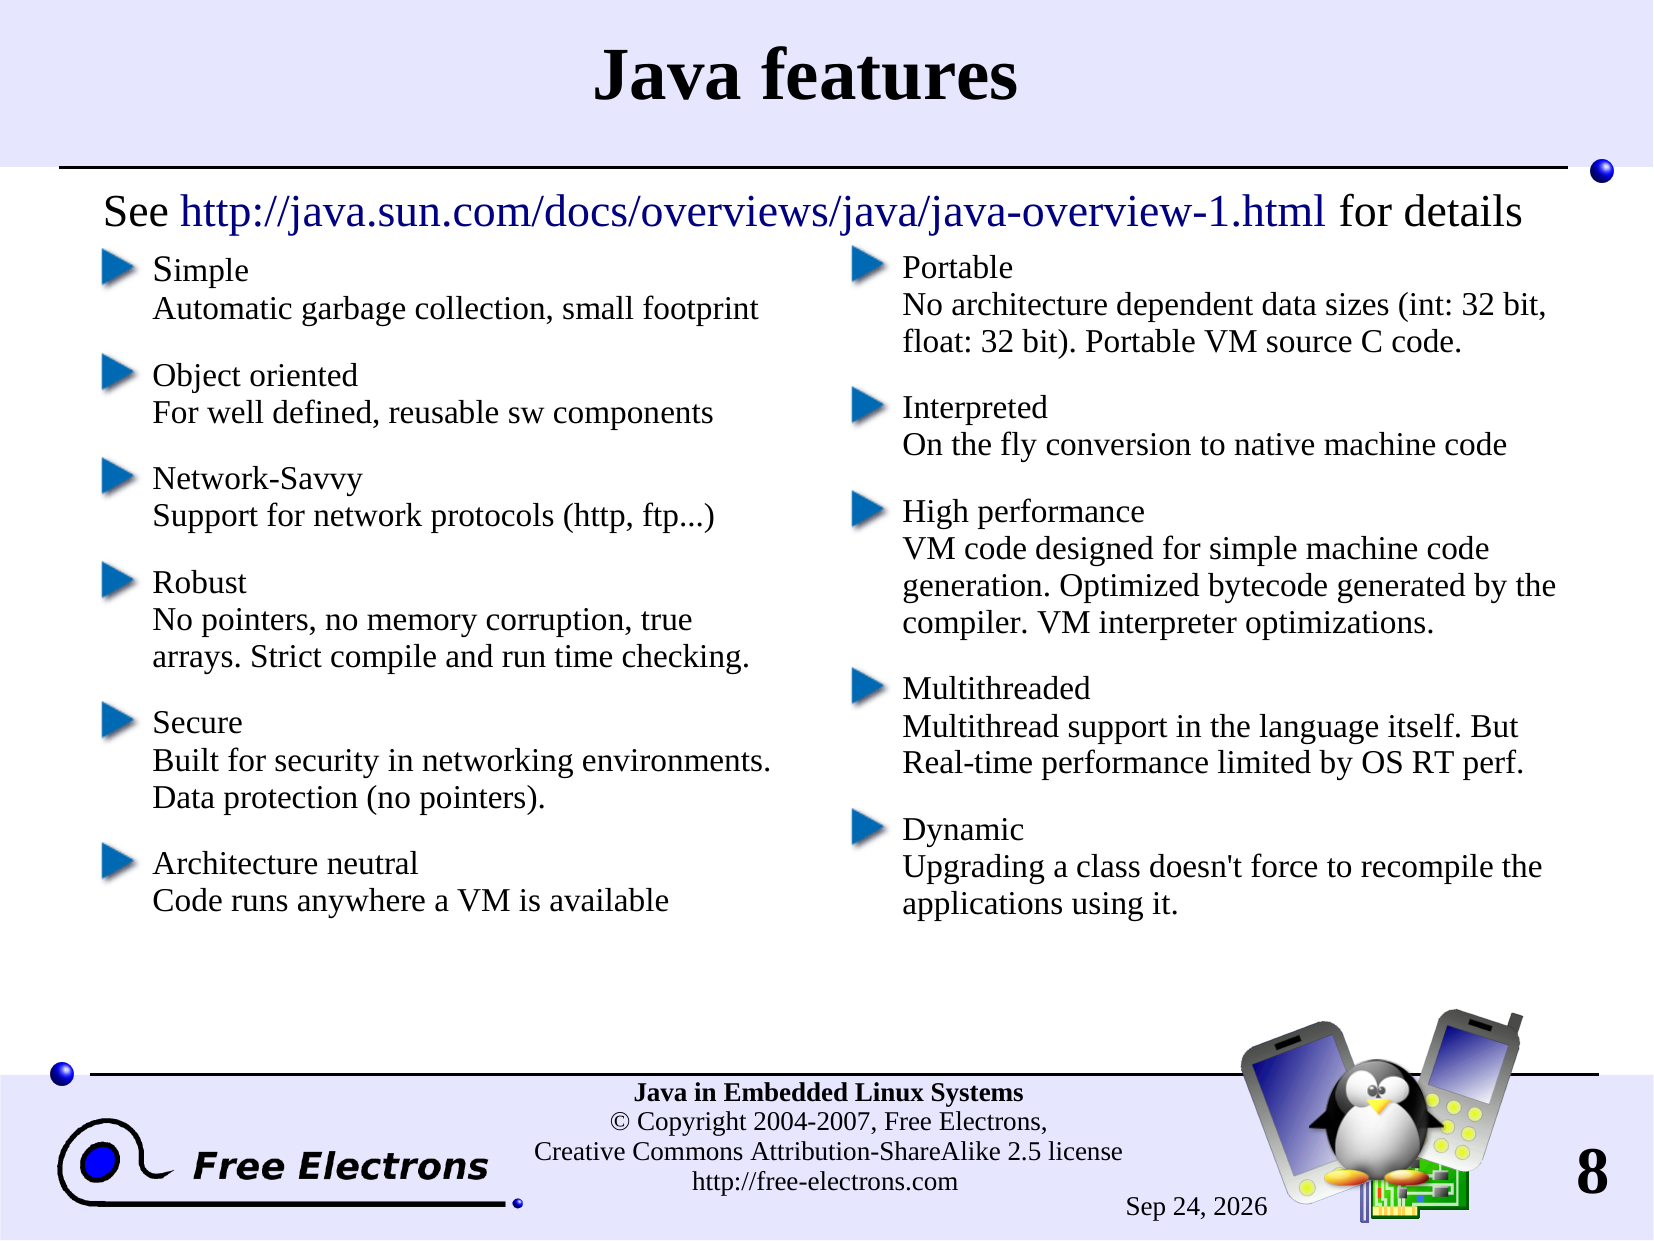

# Java features
See http://java.sun.com/docs/overviews/java/java-overview-1.html for details
Simple
Automatic garbage collection, small footprint
Object oriented
For well defined, reusable sw components
Network-Savvy
Support for network protocols (http, ftp...)
Robust
No pointers, no memory corruption, true arrays. Strict compile and run time checking.
Secure
Built for security in networking environments. Data protection (no pointers).
Architecture neutral
Code runs anywhere a VM is available
Portable
No architecture dependent data sizes (int: 32 bit, float: 32 bit). Portable VM source C code.
Interpreted
On the fly conversion to native machine code
High performance
VM code designed for simple machine code generation. Optimized bytecode generated by the compiler. VM interpreter optimizations.
Multithreaded
Multithread support in the language itself. But Real-time performance limited by OS RT perf.
Dynamic
Upgrading a class doesn't force to recompile the applications using it.